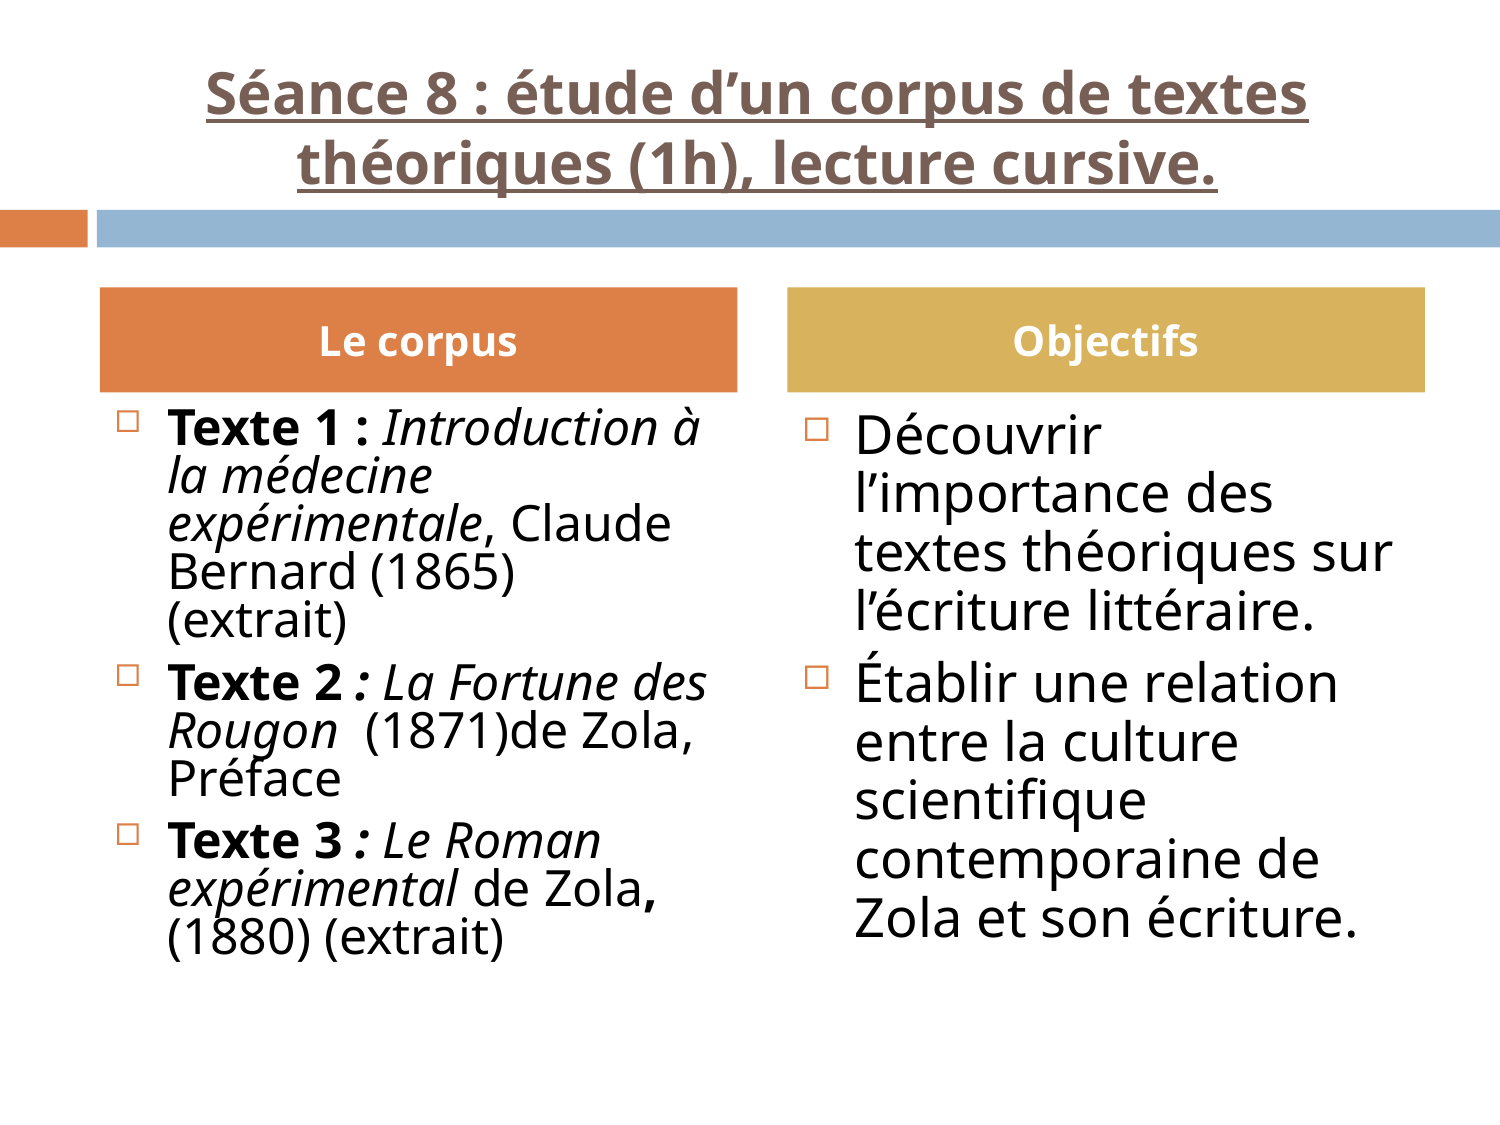

# Séance 8 : étude d’un corpus de textes théoriques (1h), lecture cursive.
Le corpus
Objectifs
Texte 1 : Introduction à la médecine expérimentale, Claude Bernard (1865) 	(extrait)
Texte 2 : La Fortune des Rougon (1871)de Zola, Préface
Texte 3 : Le Roman expérimental de Zola, (1880) (extrait)
Découvrir l’importance des textes théoriques sur l’écriture littéraire.
Établir une relation entre la culture scientifique contemporaine de Zola et son écriture.